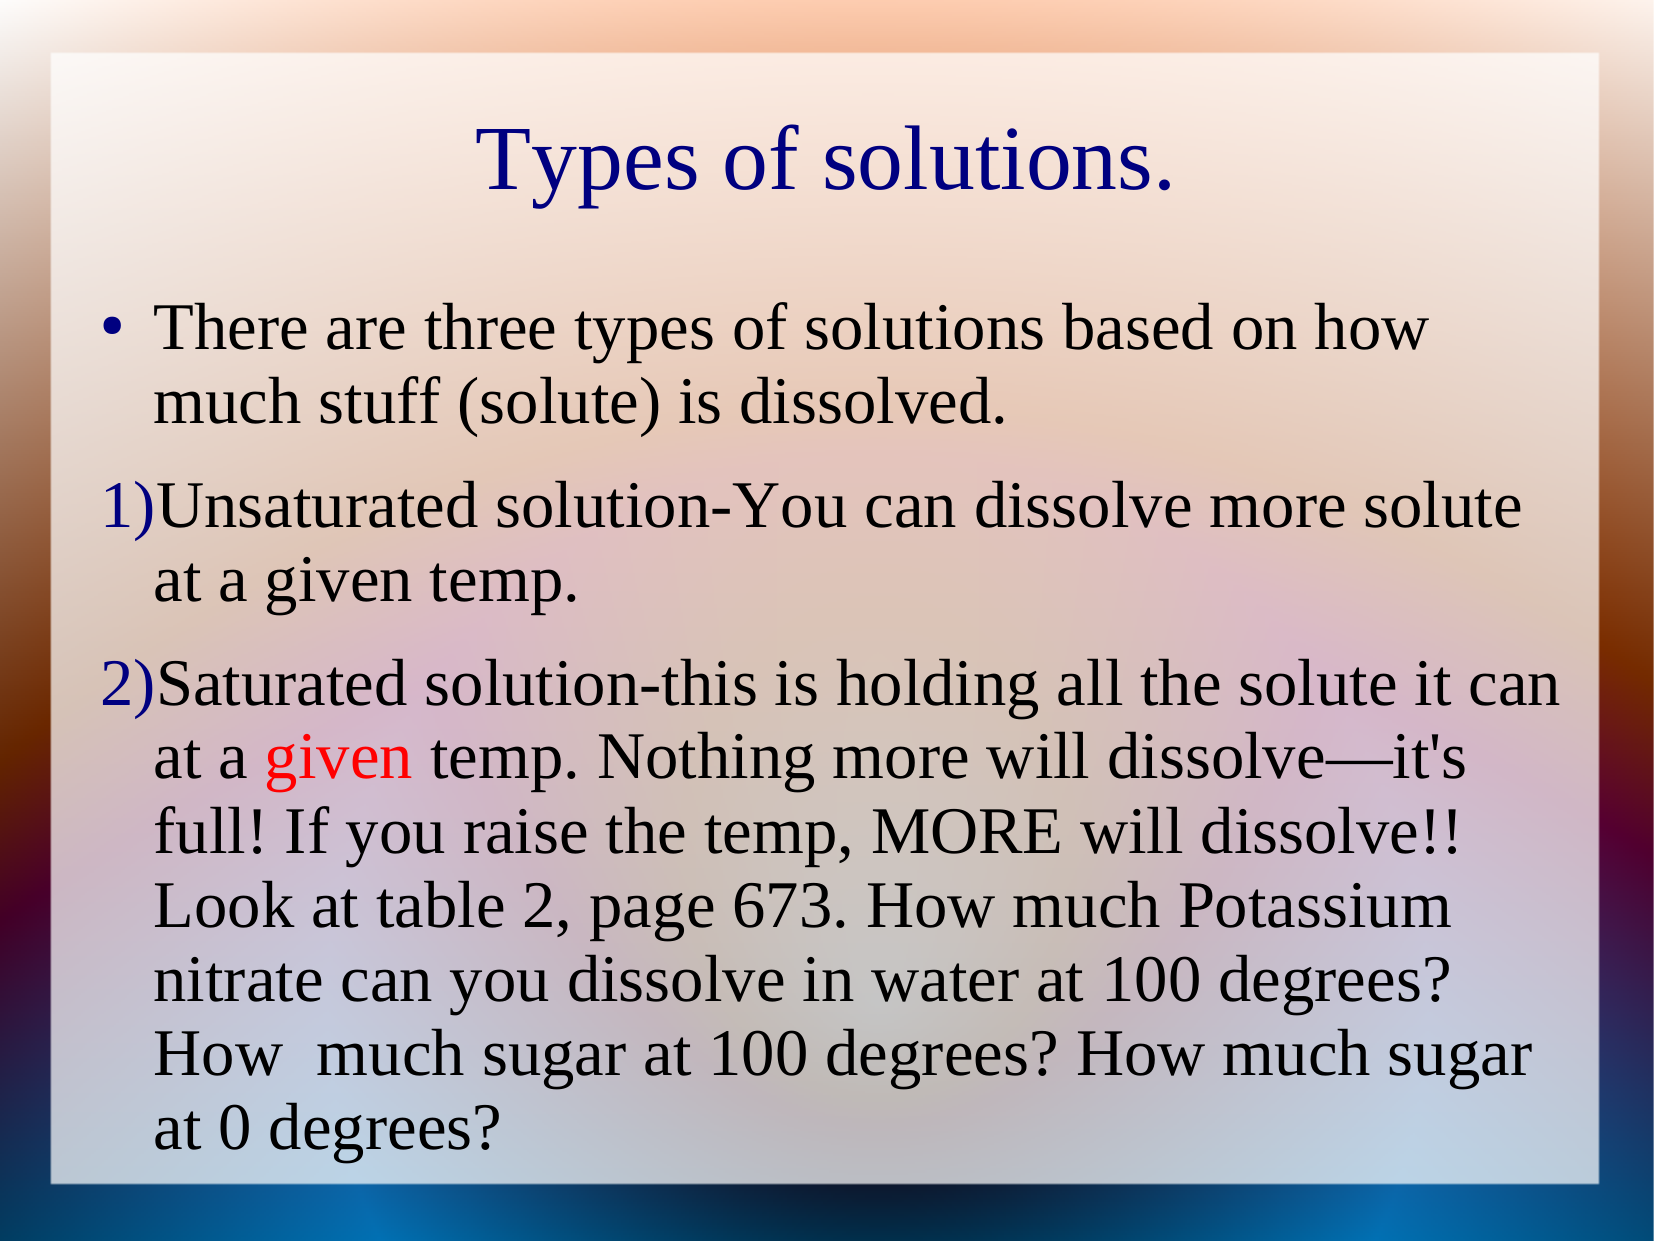

# Types of solutions.
There are three types of solutions based on how much stuff (solute) is dissolved.
Unsaturated solution-You can dissolve more solute at a given temp.
Saturated solution-this is holding all the solute it can at a given temp. Nothing more will dissolve—it's full! If you raise the temp, MORE will dissolve!!Look at table 2, page 673. How much Potassium nitrate can you dissolve in water at 100 degrees? How much sugar at 100 degrees? How much sugar at 0 degrees?